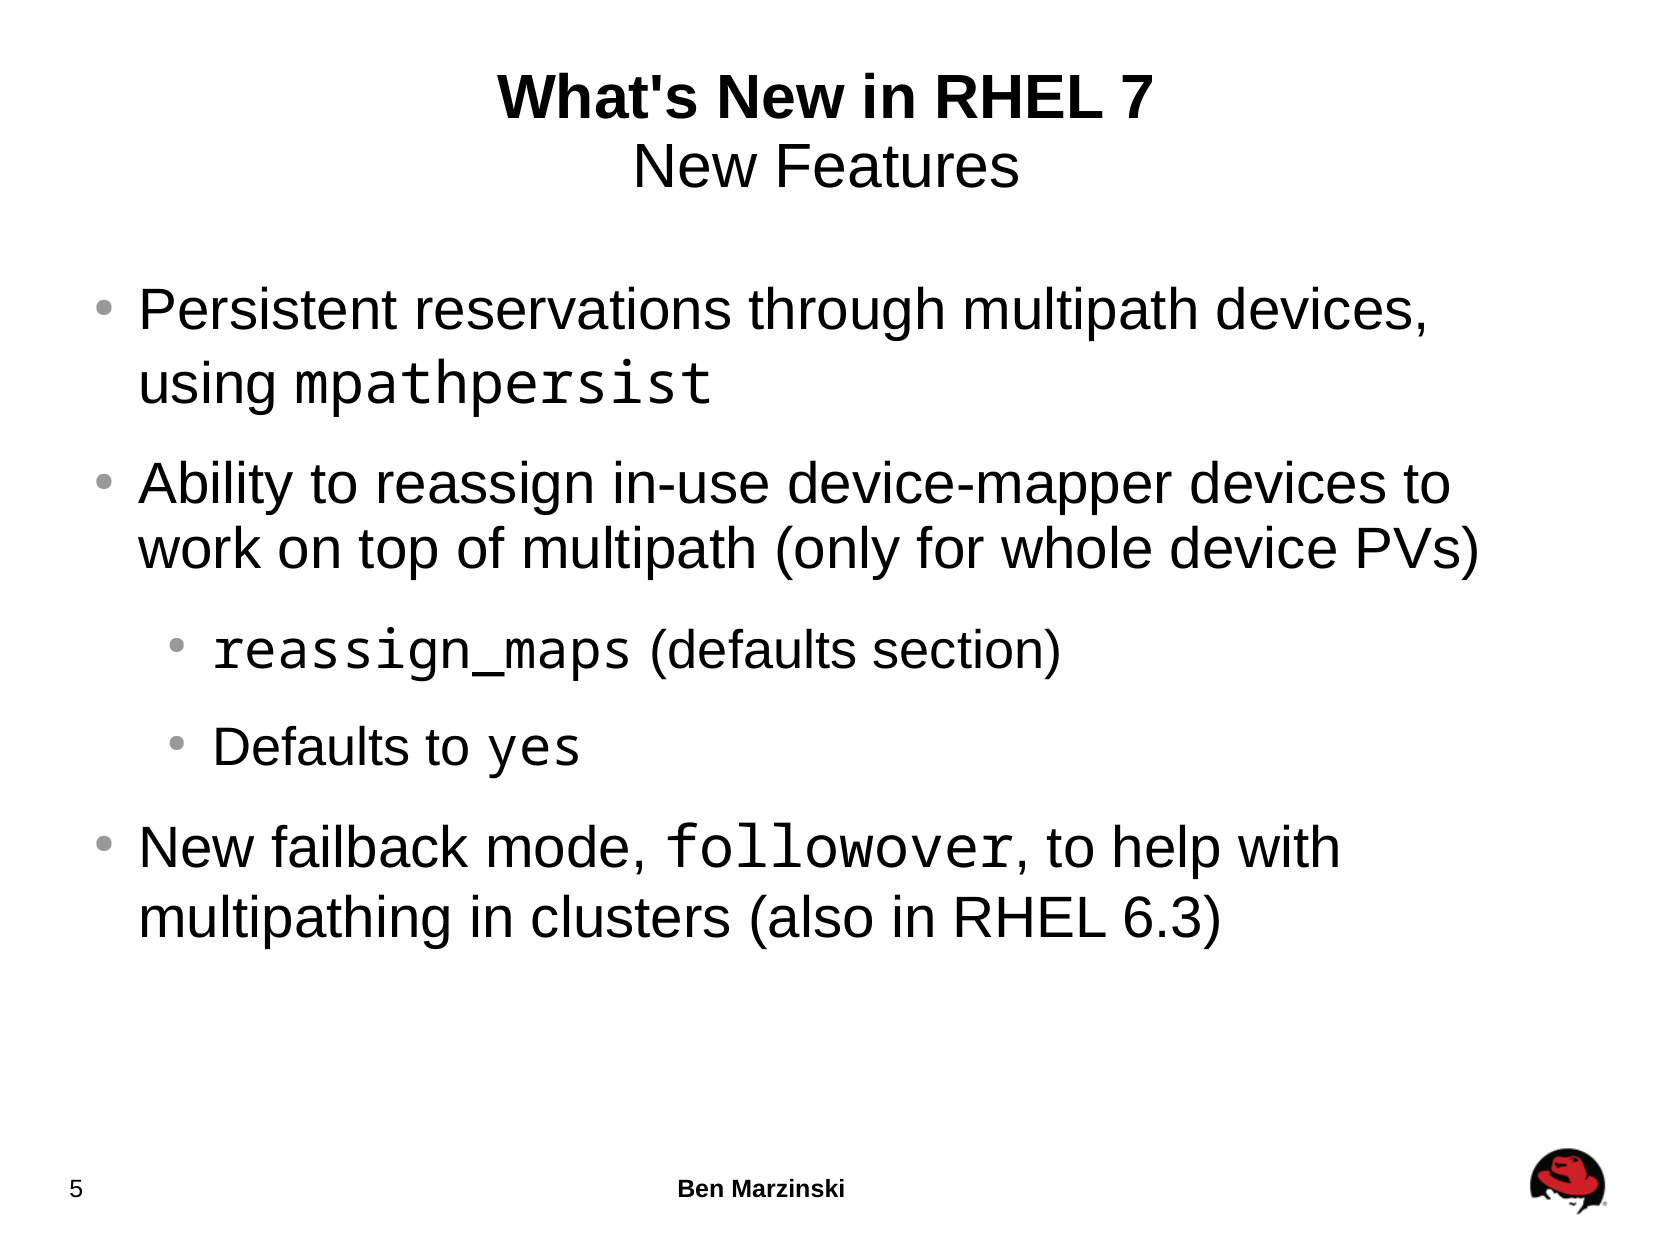

# What's New in RHEL 7 New Features
Persistent reservations through multipath devices, using mpathpersist
Ability to reassign in-use device-mapper devices to work on top of multipath (only for whole device PVs)
reassign_maps (defaults section)
Defaults to yes
New failback mode, followover, to help with multipathing in clusters (also in RHEL 6.3)